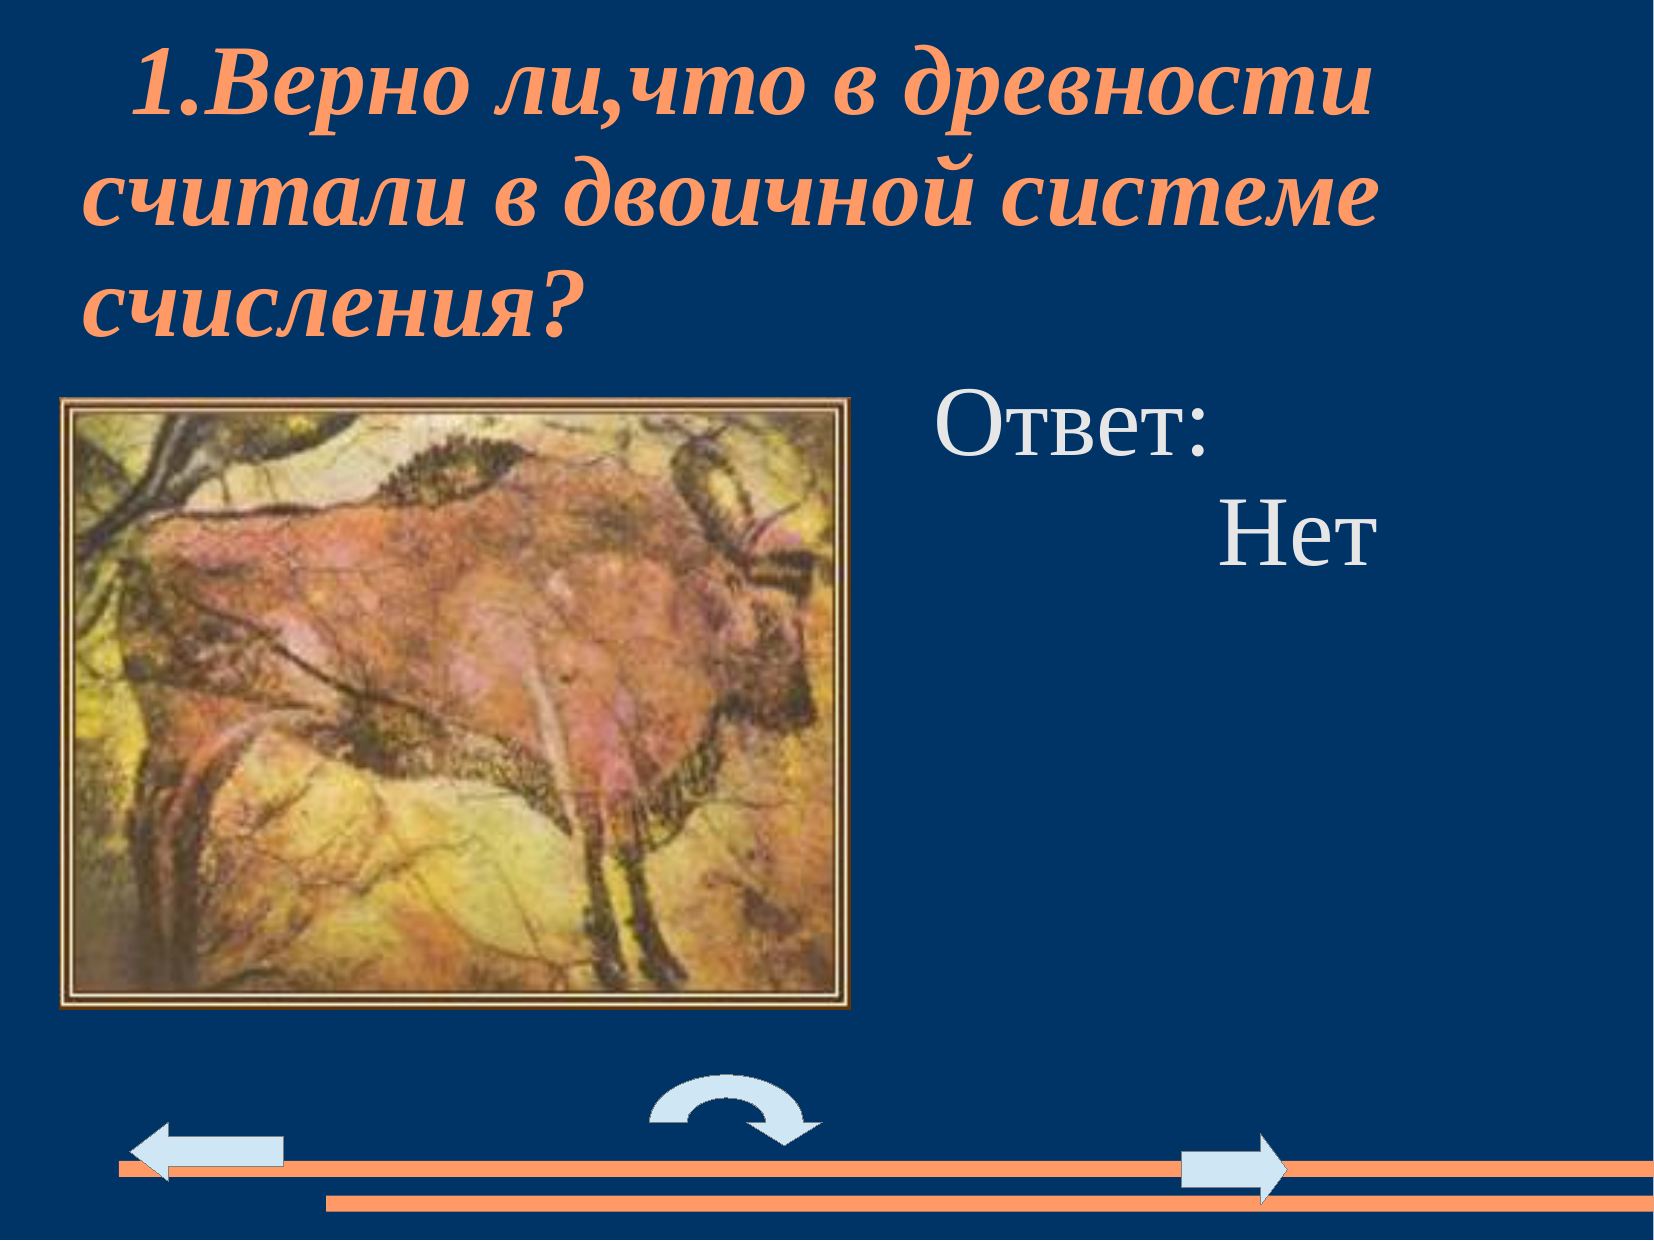

# 1.Верно ли,что в древности считали в двоичной системе счисления?
 Ответ:
 Нет